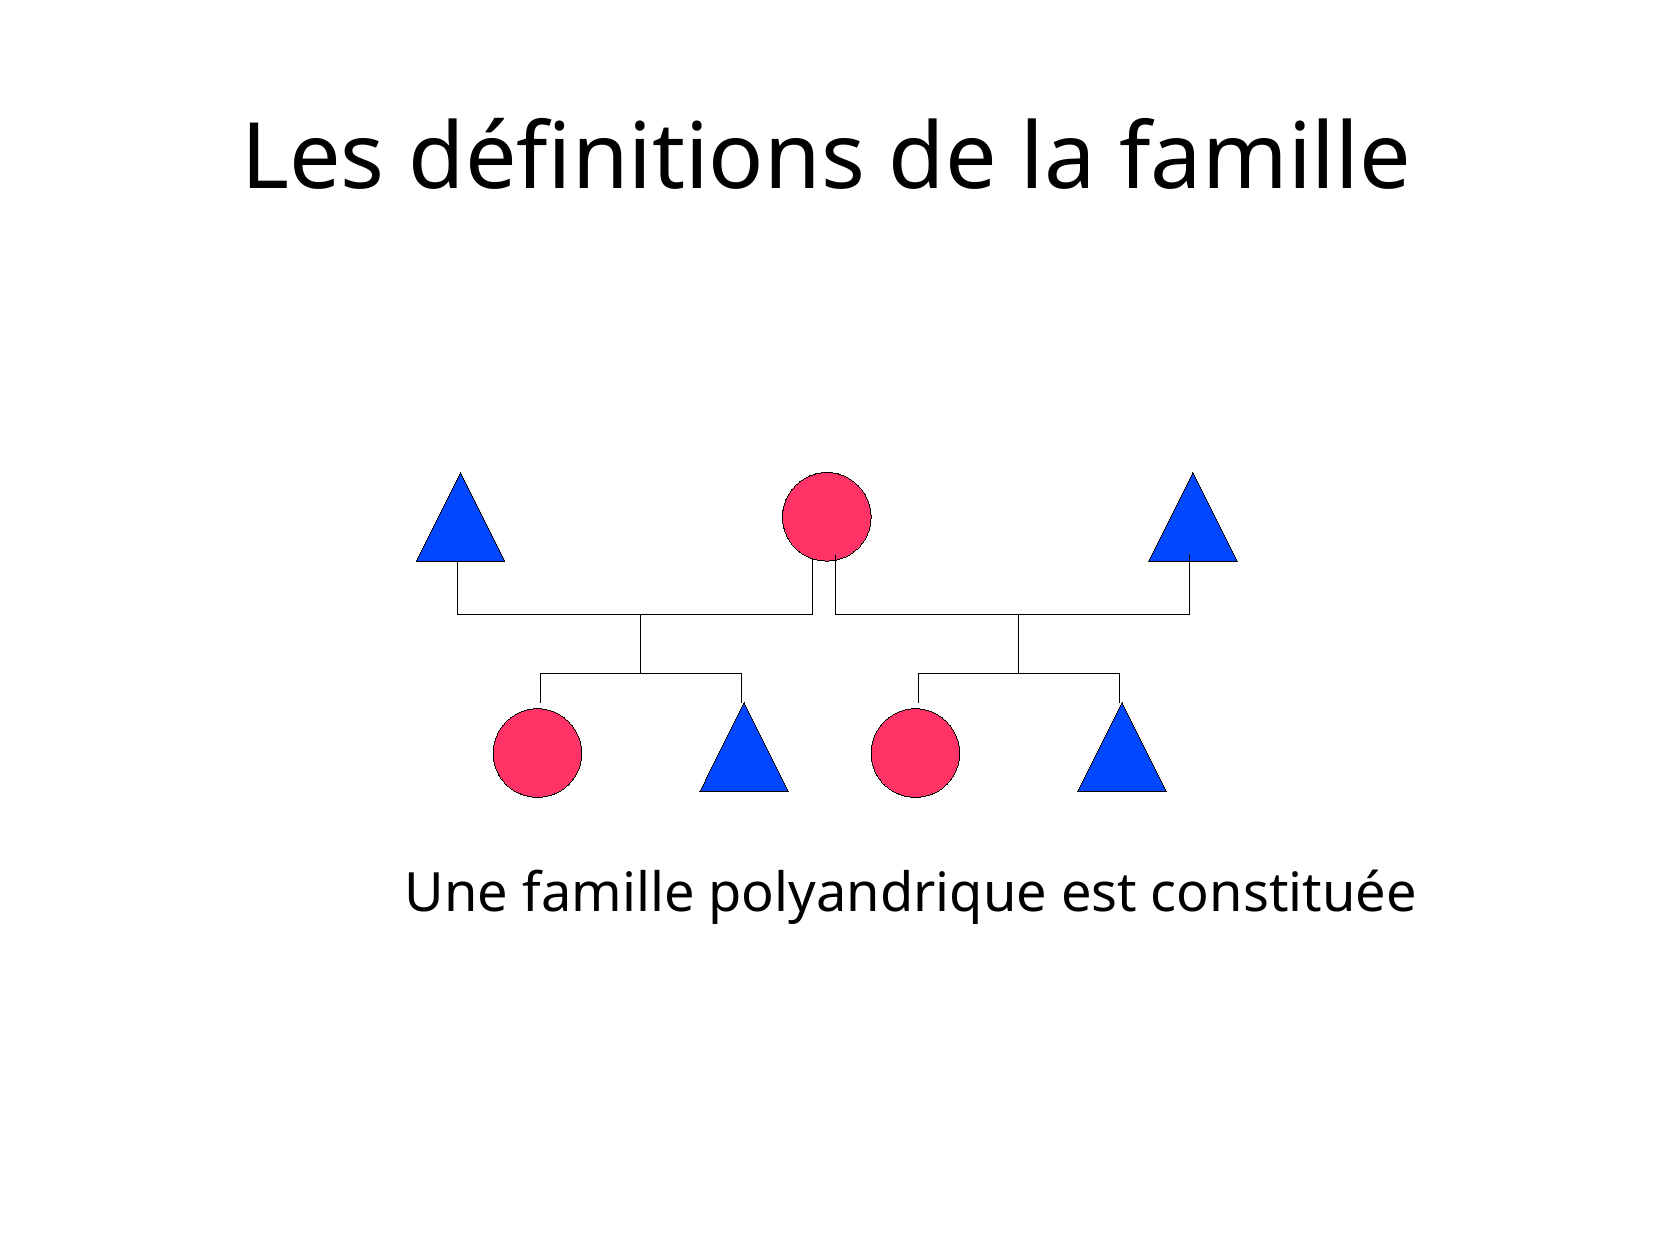

# Les définitions de la famille
Une famille polyandrique est constituée